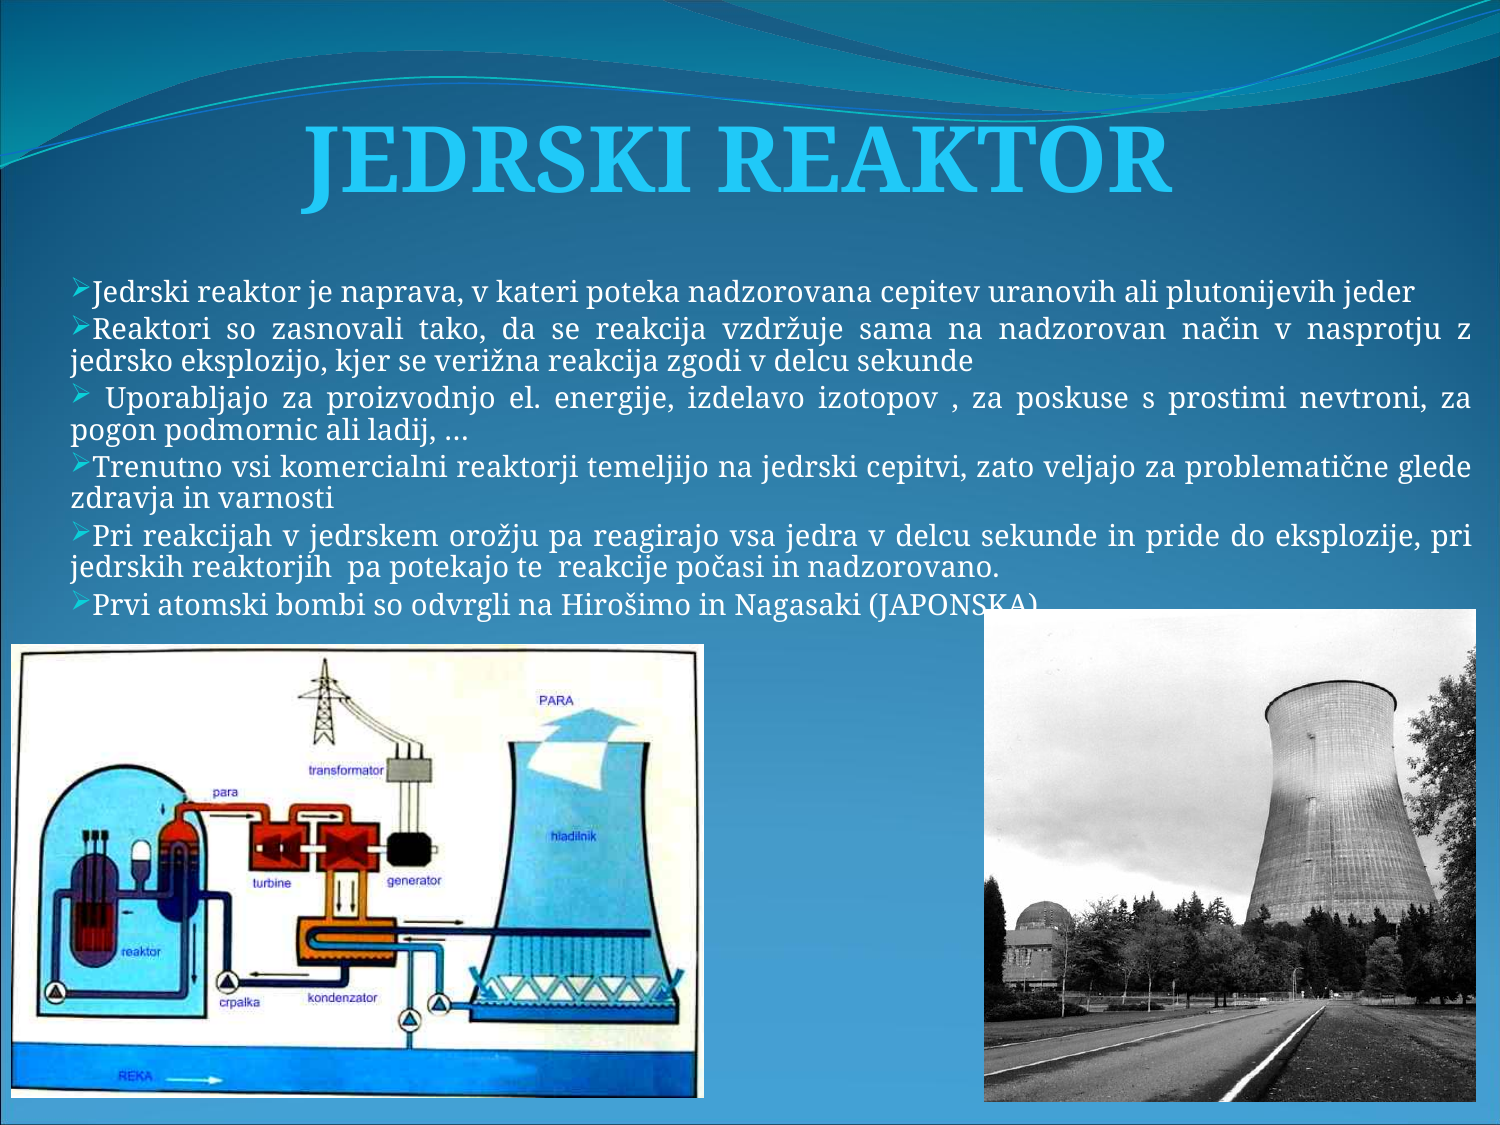

JEDRSKI REAKTOR
# Jedrski reaktor je naprava, v kateri poteka nadzorovana cepitev uranovih ali plutonijevih jeder
Reaktori so zasnovali tako, da se reakcija vzdržuje sama na nadzorovan način v nasprotju z jedrsko eksplozijo, kjer se verižna reakcija zgodi v delcu sekunde
 Uporabljajo za proizvodnjo el. energije, izdelavo izotopov , za poskuse s prostimi nevtroni, za pogon podmornic ali ladij, …
Trenutno vsi komercialni reaktorji temeljijo na jedrski cepitvi, zato veljajo za problematične glede zdravja in varnosti
Pri reakcijah v jedrskem orožju pa reagirajo vsa jedra v delcu sekunde in pride do eksplozije, pri jedrskih reaktorjih pa potekajo te reakcije počasi in nadzorovano.
Prvi atomski bombi so odvrgli na Hirošimo in Nagasaki (JAPONSKA)